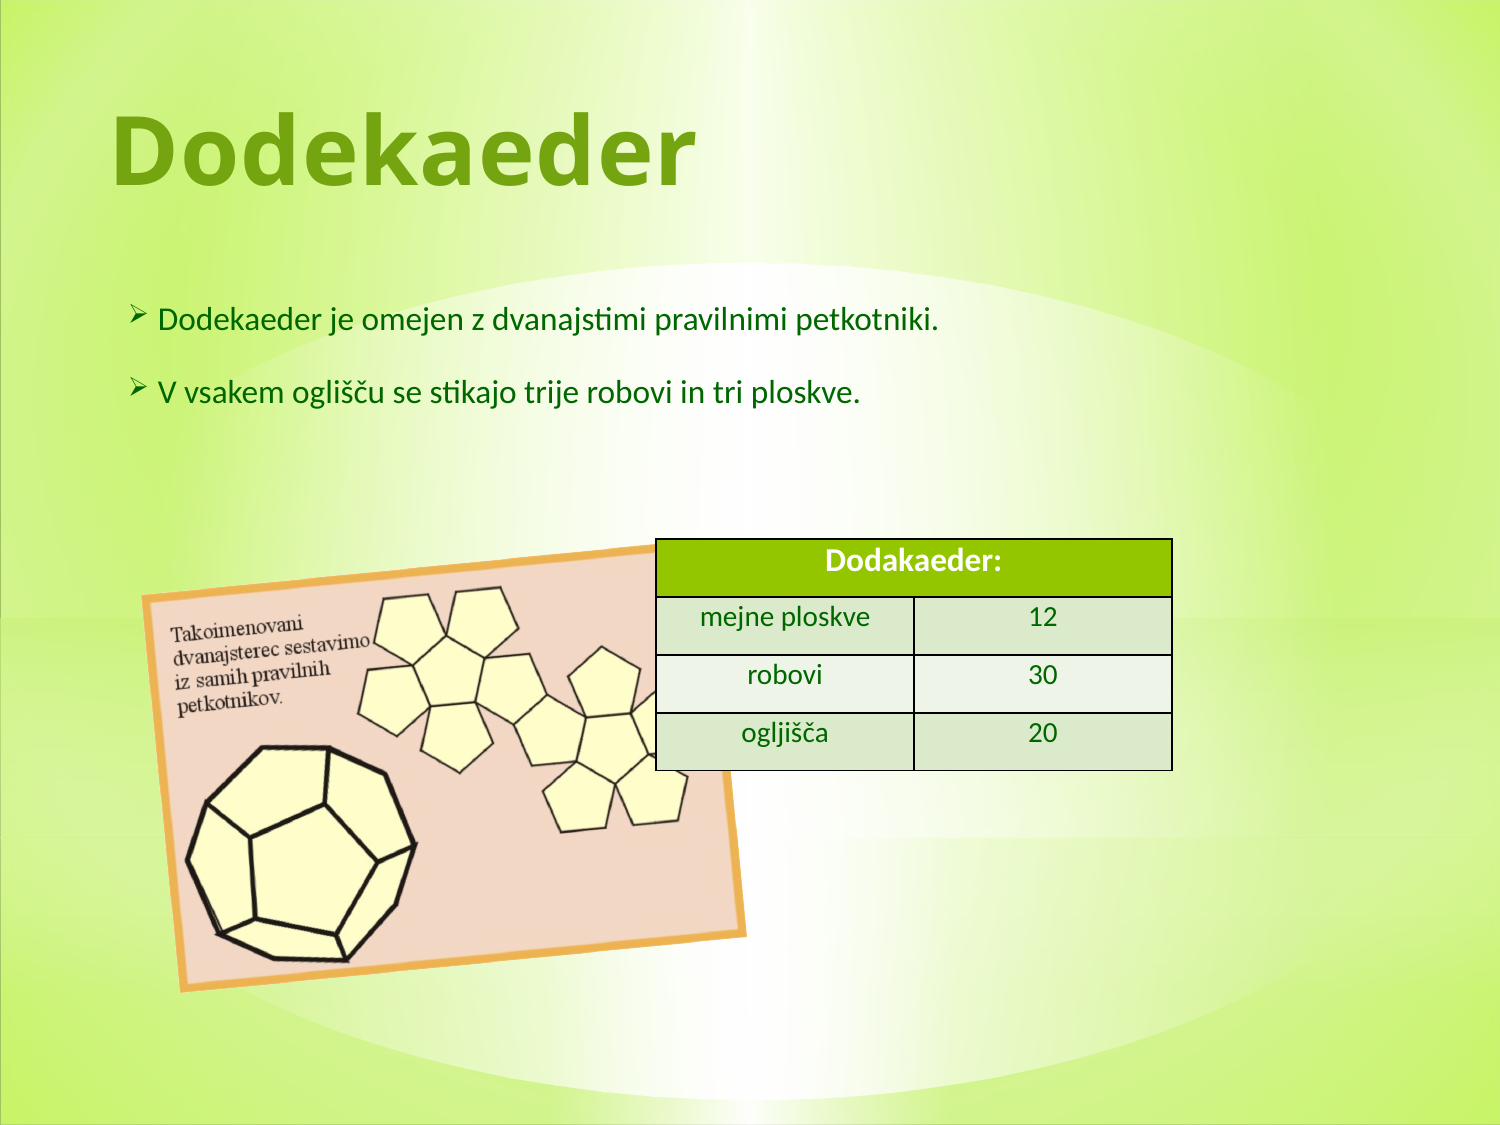

# Dodekaeder
Dodekaeder je omejen z dvanajstimi pravilnimi petkotniki.
V vsakem oglišču se stikajo trije robovi in tri ploskve.
| Dodakaeder: | |
| --- | --- |
| mejne ploskve | 12 |
| robovi | 30 |
| ogljišča | 20 |